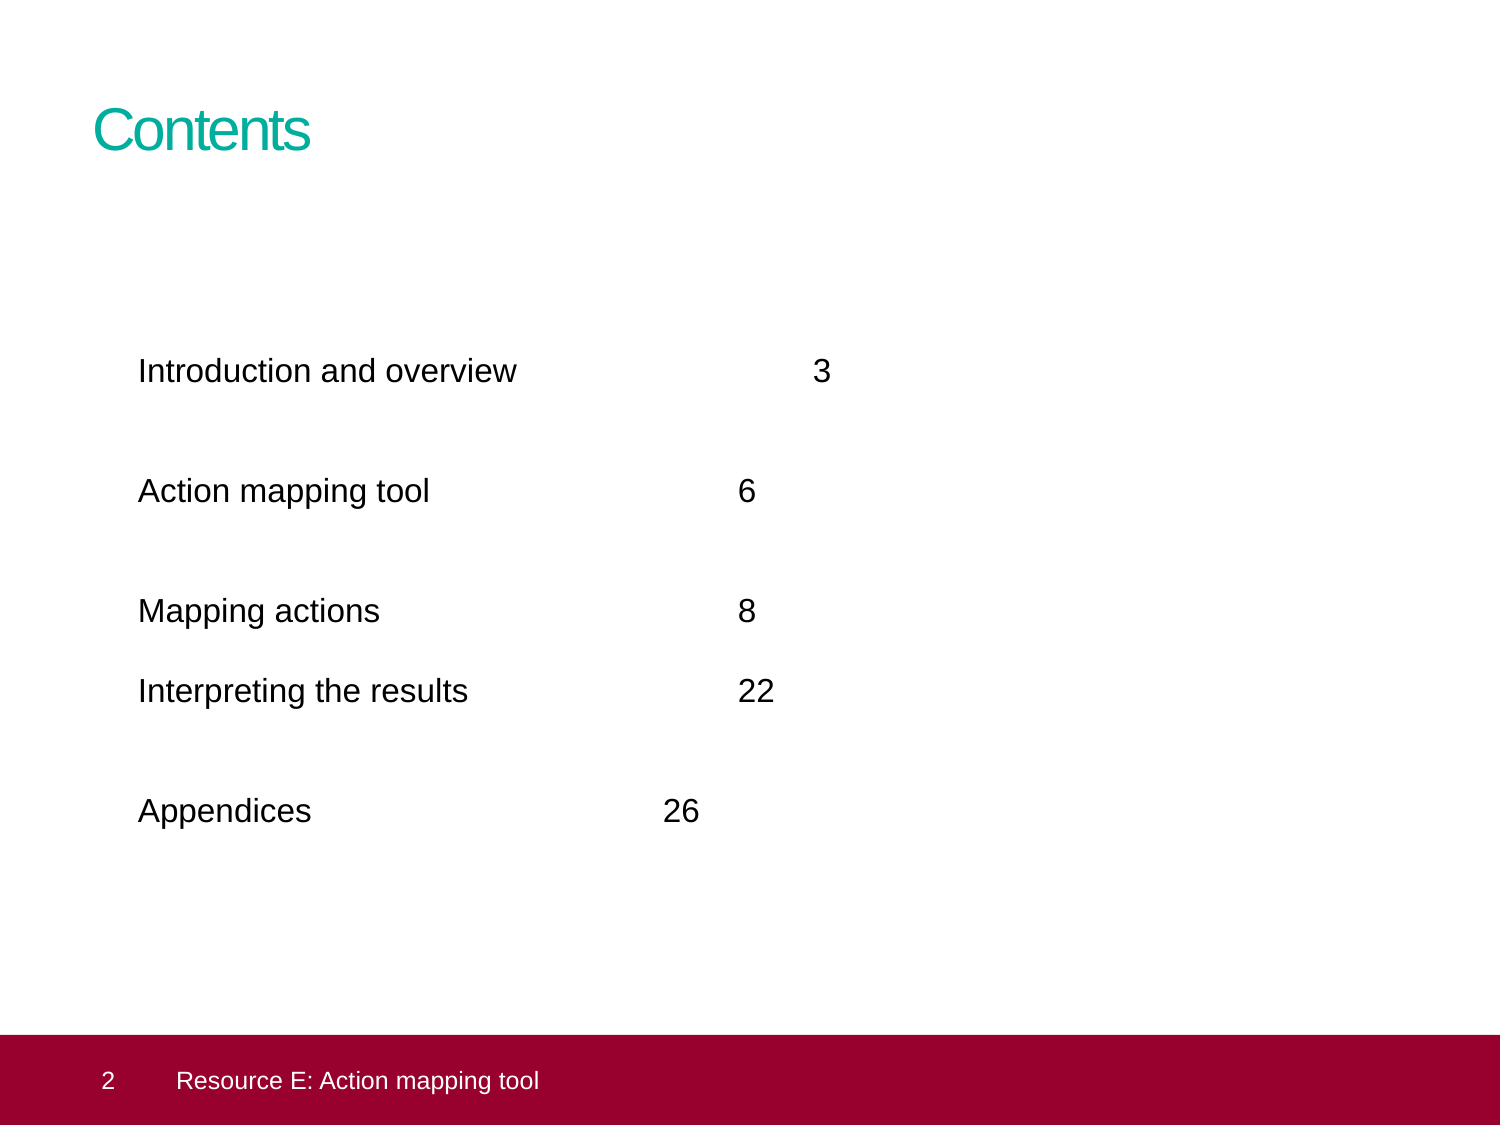

# Contents
Introduction and overview 				3
Action mapping tool 				6
Mapping actions					8
Interpreting the results				22
Appendices 					26
 2
Resource E: Action mapping tool